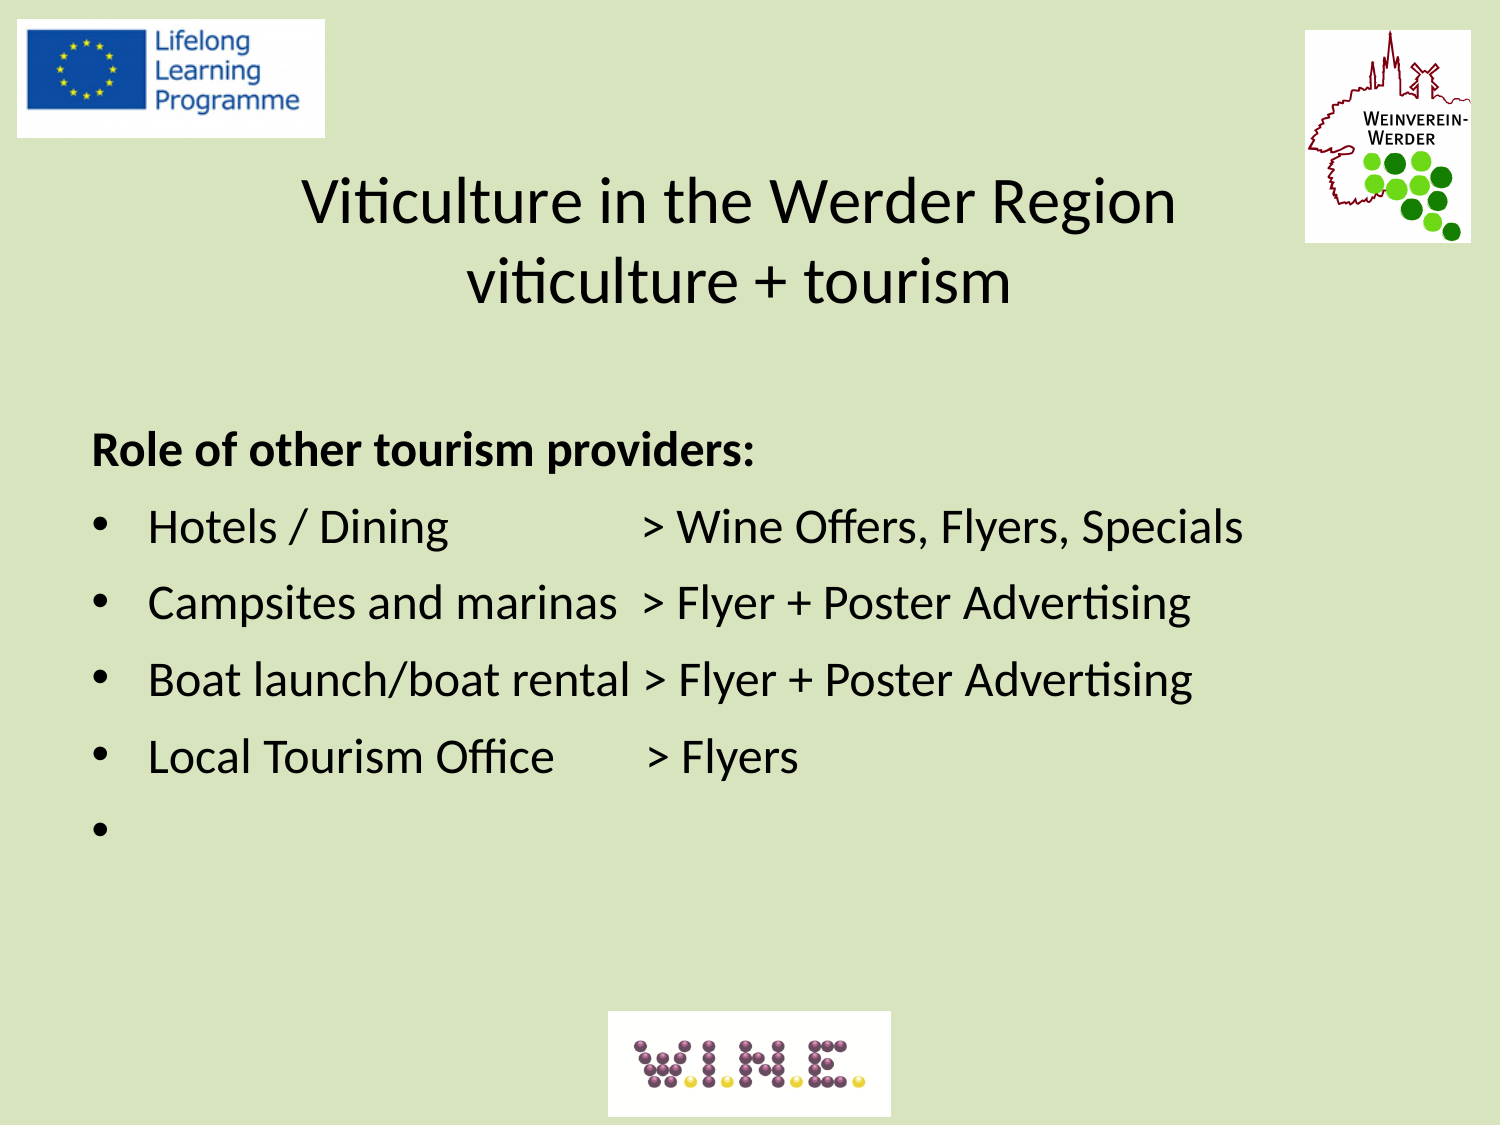

Viticulture in the Werder Region
viticulture + tourism
Role of other tourism providers:
Hotels / Dining > Wine Offers, Flyers, Specials
Campsites and marinas > Flyer + Poster Advertising
Boat launch/boat rental > Flyer + Poster Advertising
Local Tourism Office > Flyers